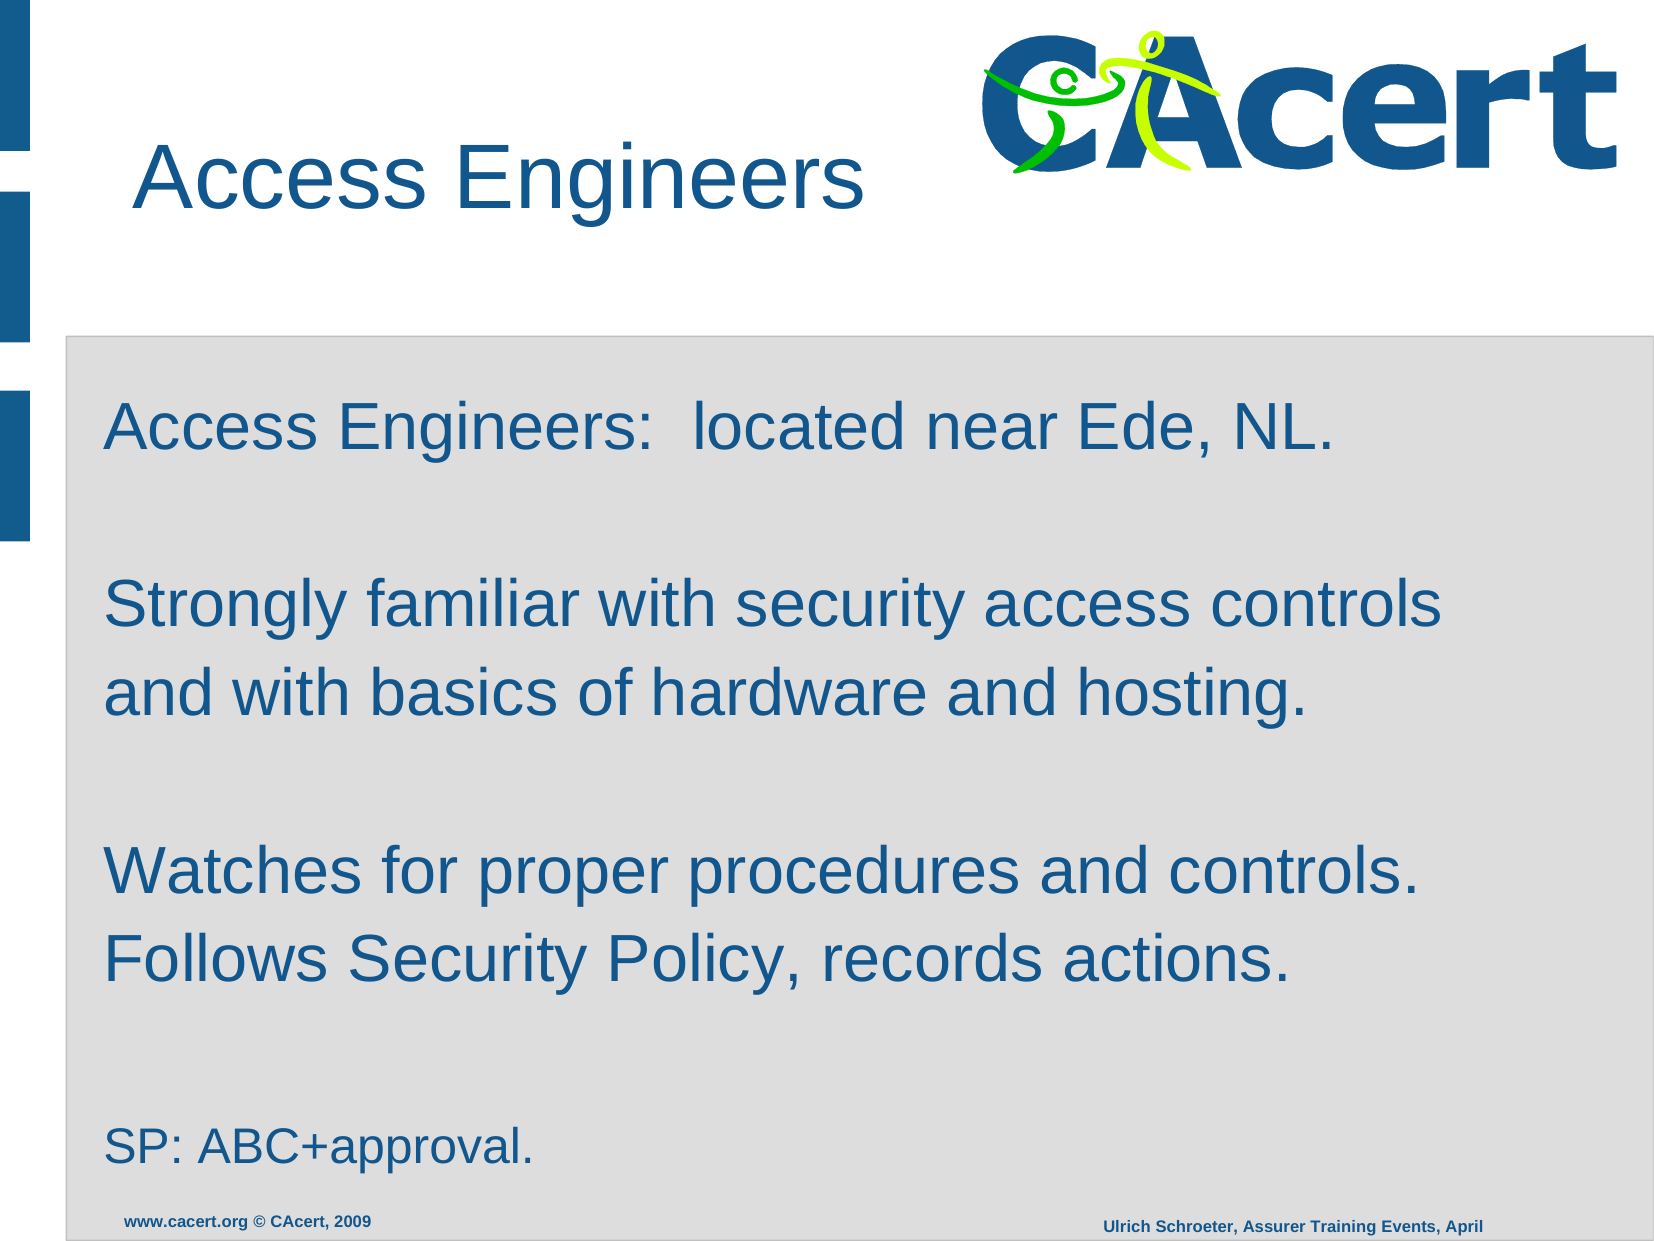

Access Engineers
Access Engineers: located near Ede, NL.
Strongly familiar with security access controls
and with basics of hardware and hosting.
Watches for proper procedures and controls.
Follows Security Policy, records actions.
SP: ABC+approval.